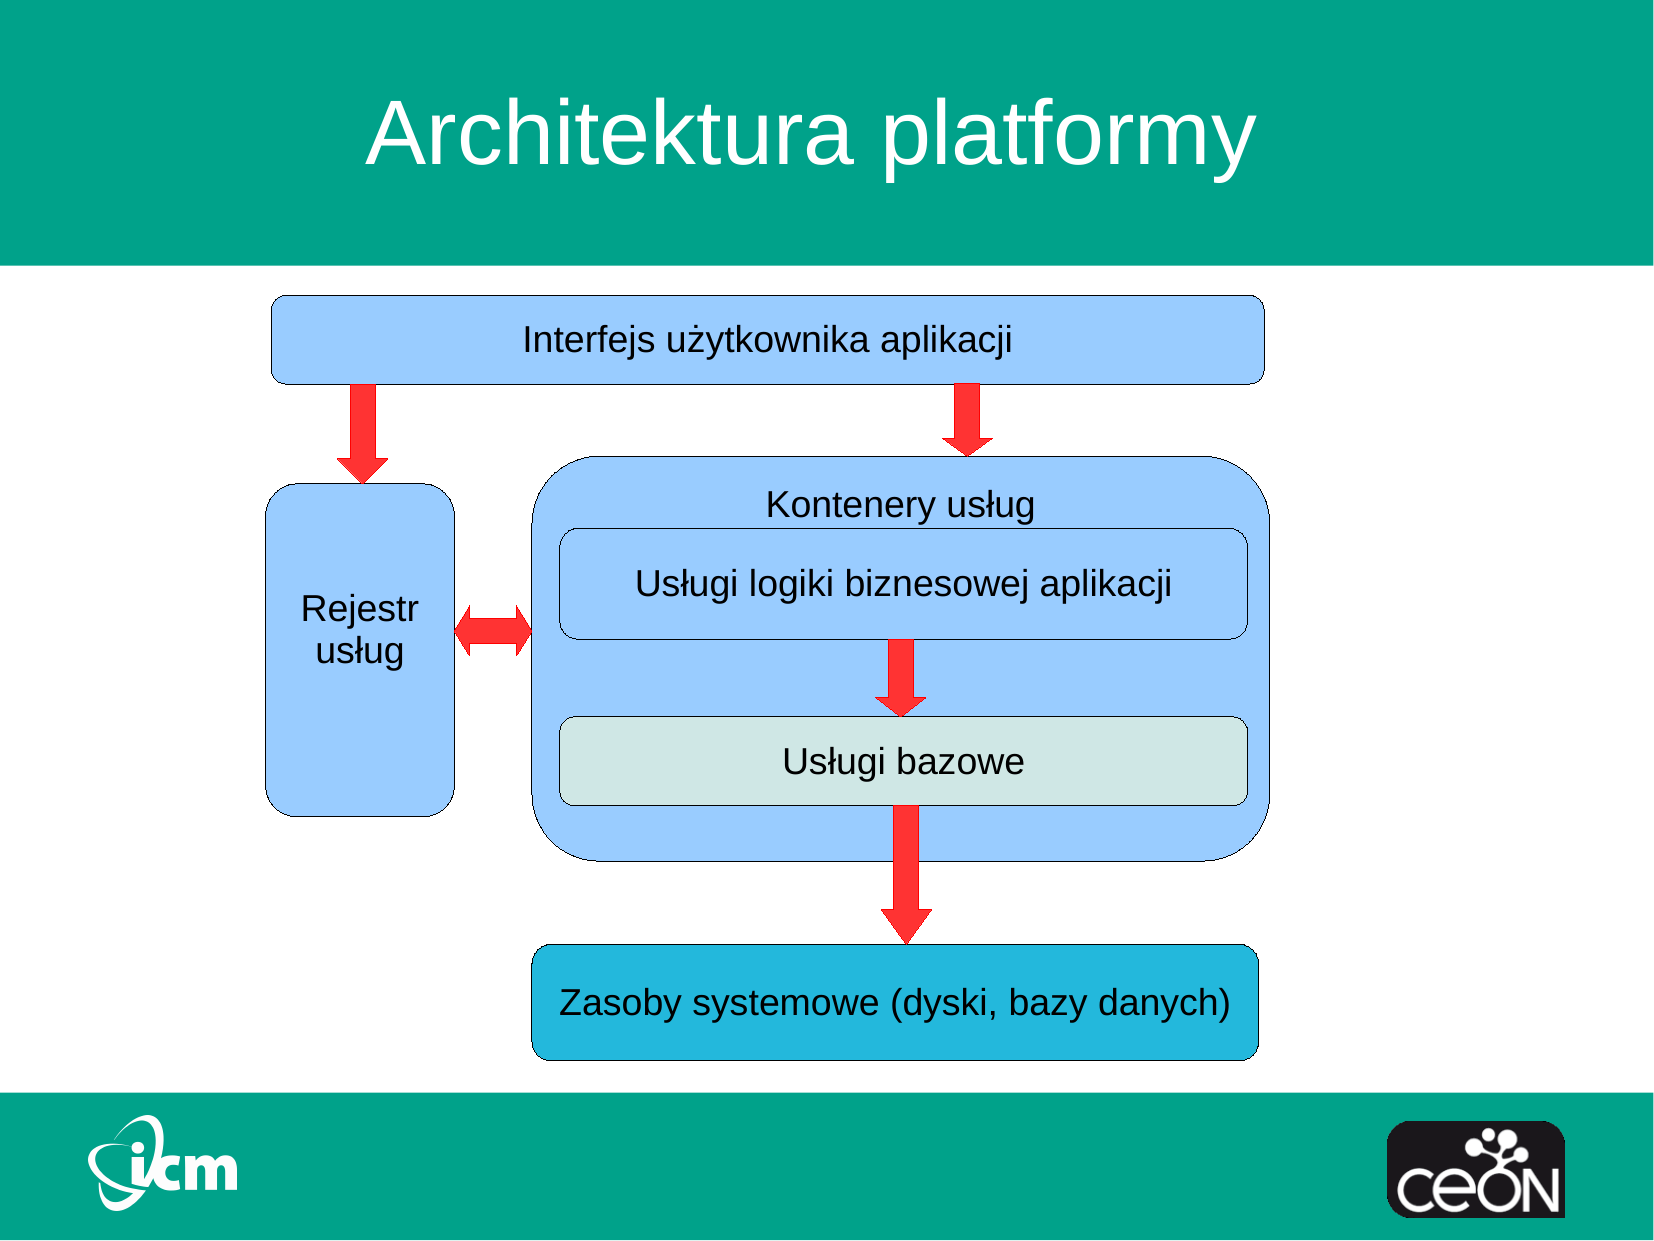

# Architektura platformy
Interfejs użytkownika aplikacji
Kontenery usług
Rejestr
usług
Usługi logiki biznesowej aplikacji
Usługi bazowe
Zasoby systemowe (dyski, bazy danych)